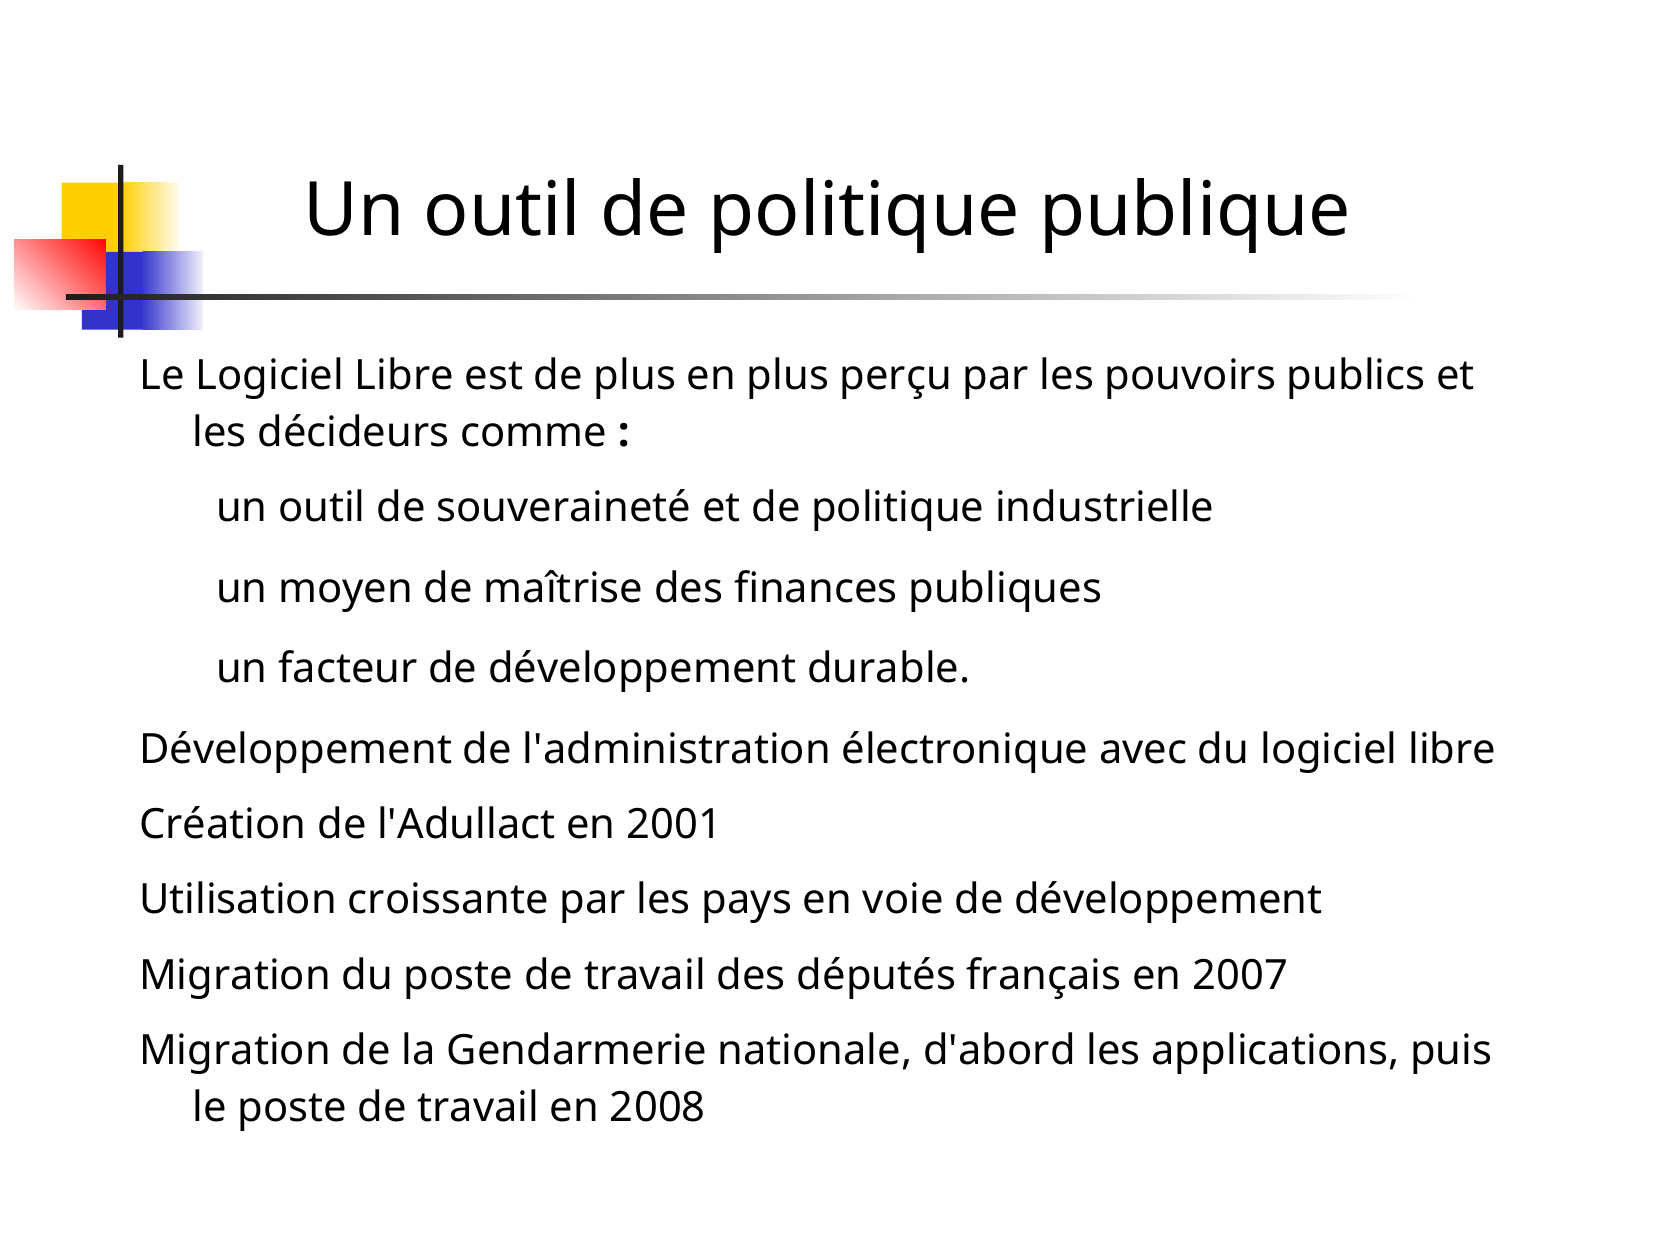

# Un outil de politique publique
Le Logiciel Libre est de plus en plus perçu par les pouvoirs publics et les décideurs comme :
un outil de souveraineté et de politique industrielle
un moyen de maîtrise des finances publiques
un facteur de développement durable.
Développement de l'administration électronique avec du logiciel libre
Création de l'Adullact en 2001
Utilisation croissante par les pays en voie de développement
Migration du poste de travail des députés français en 2007
Migration de la Gendarmerie nationale, d'abord les applications, puis le poste de travail en 2008